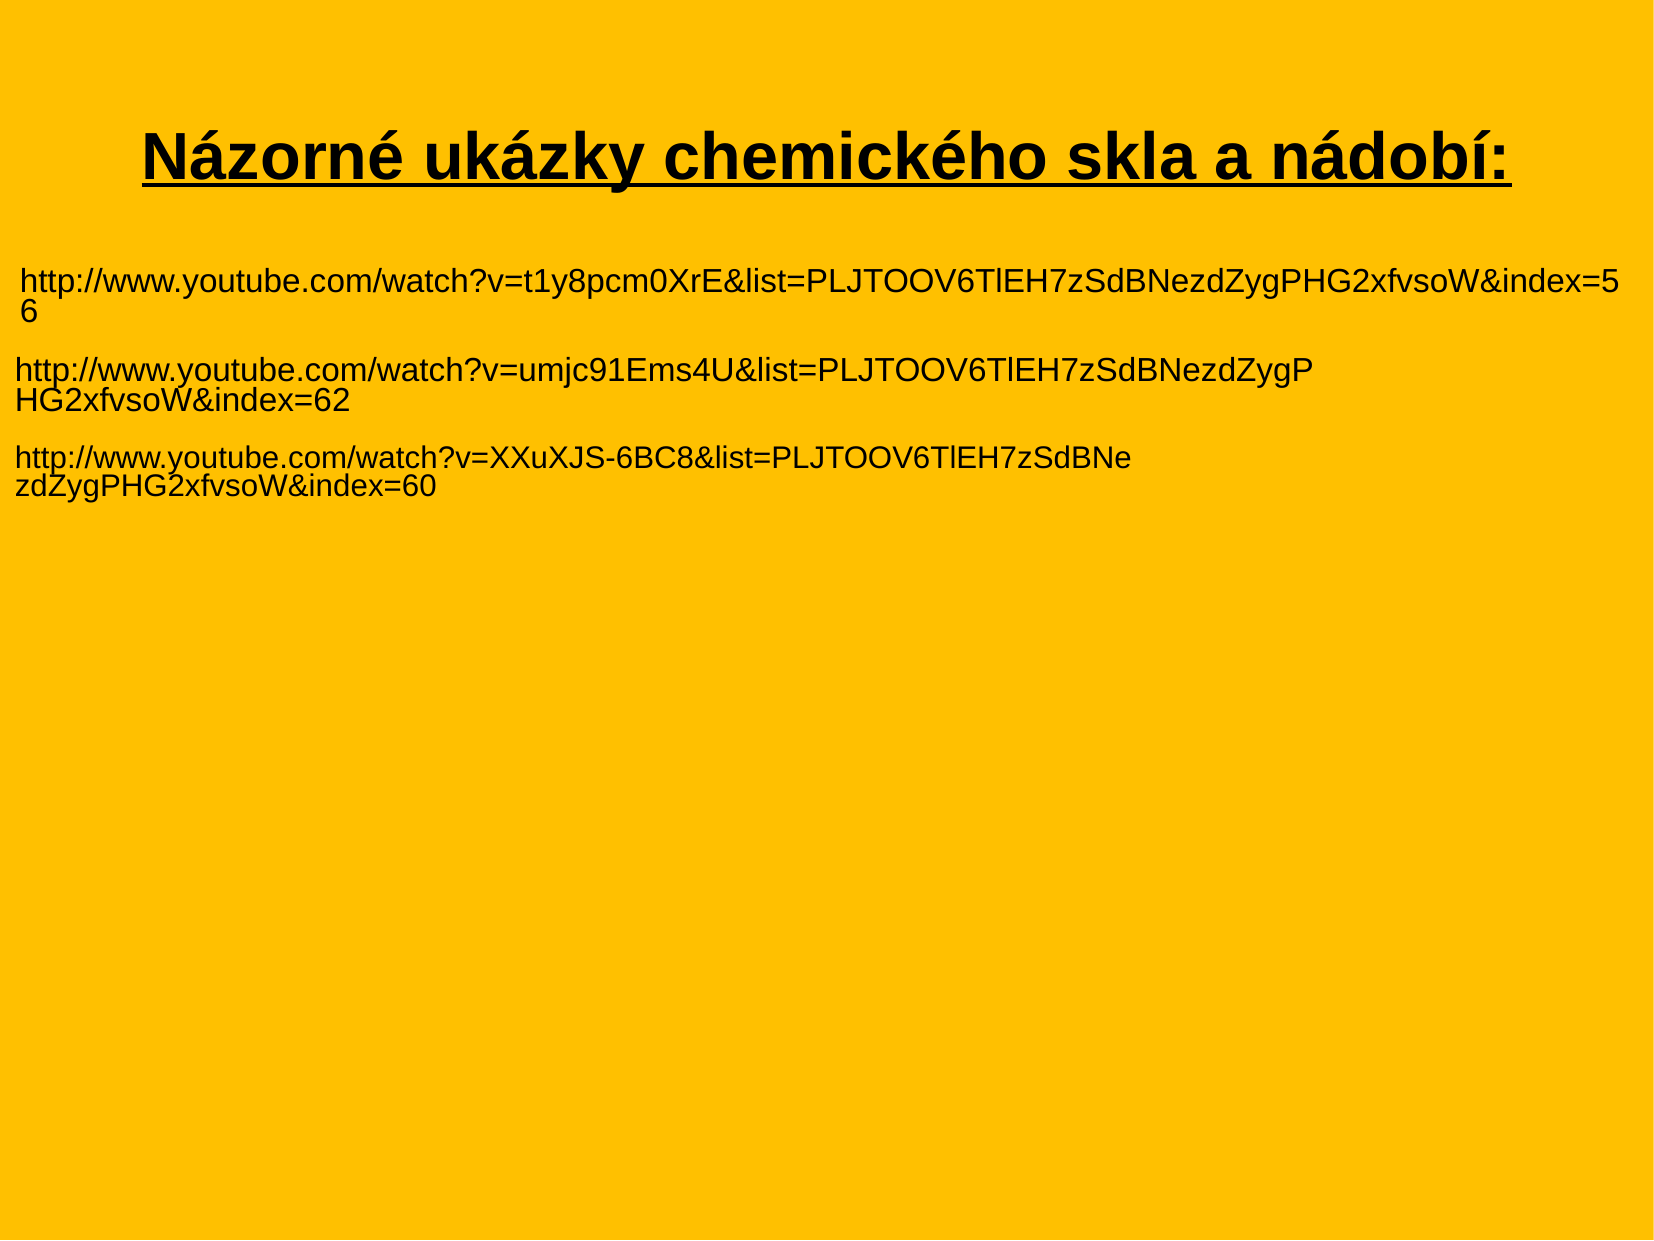

# Názorné ukázky chemického skla a nádobí:
http://www.youtube.com/watch?v=t1y8pcm0XrE&list=PLJTOOV6TlEH7zSdBNezdZygPHG2xfvsoW&index=56
http://www.youtube.com/watch?v=umjc91Ems4U&list=PLJTOOV6TlEH7zSdBNezdZygPHG2xfvsoW&index=62
http://www.youtube.com/watch?v=XXuXJS-6BC8&list=PLJTOOV6TlEH7zSdBNezdZygPHG2xfvsoW&index=60